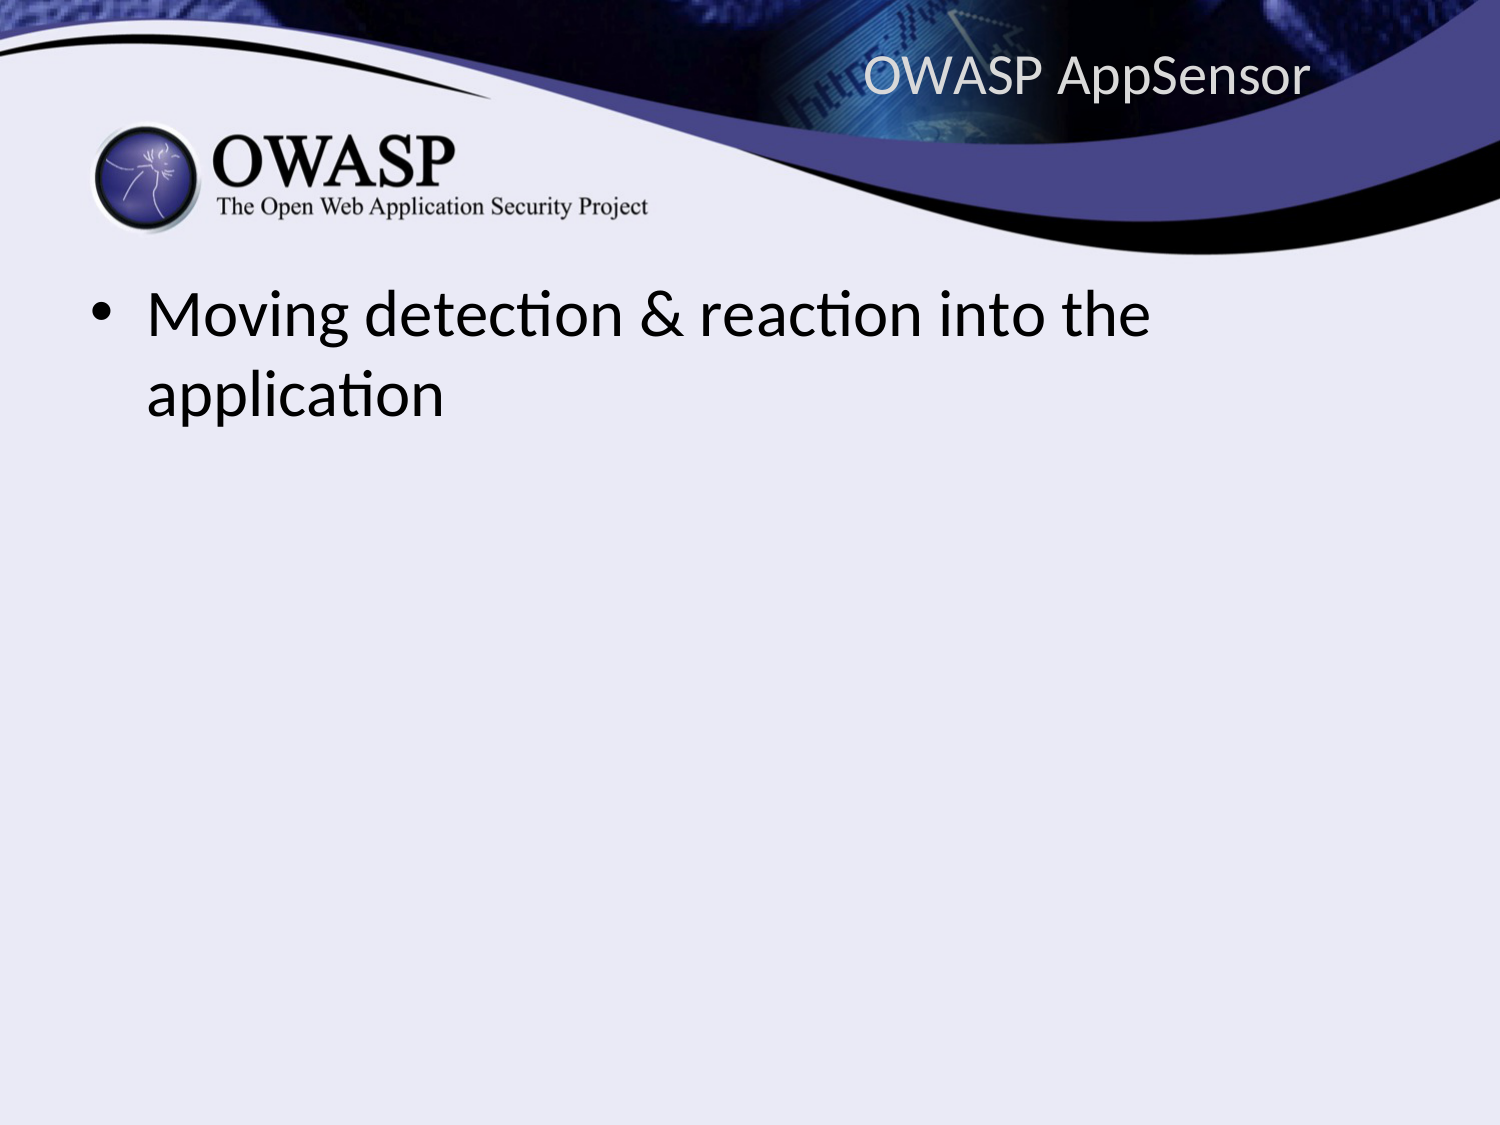

# OWASP AppSensor
Moving detection & reaction into the application